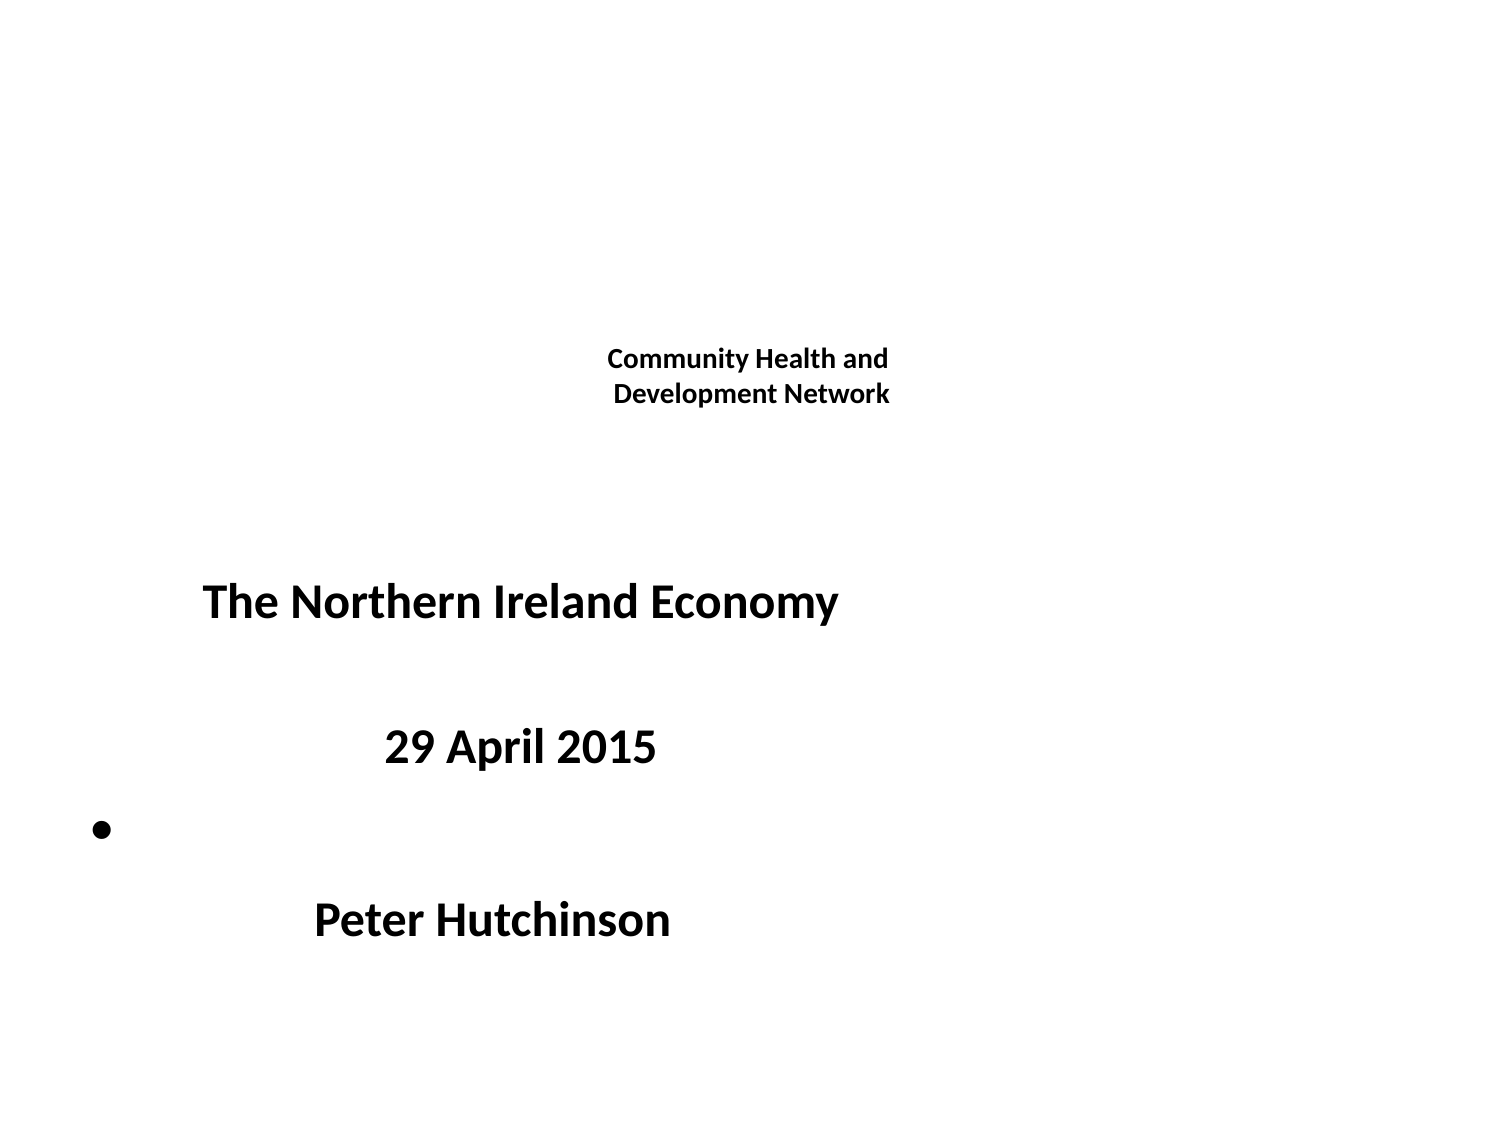

# Community Health and Development Network
The Northern Ireland Economy
29 April 2015
Peter Hutchinson